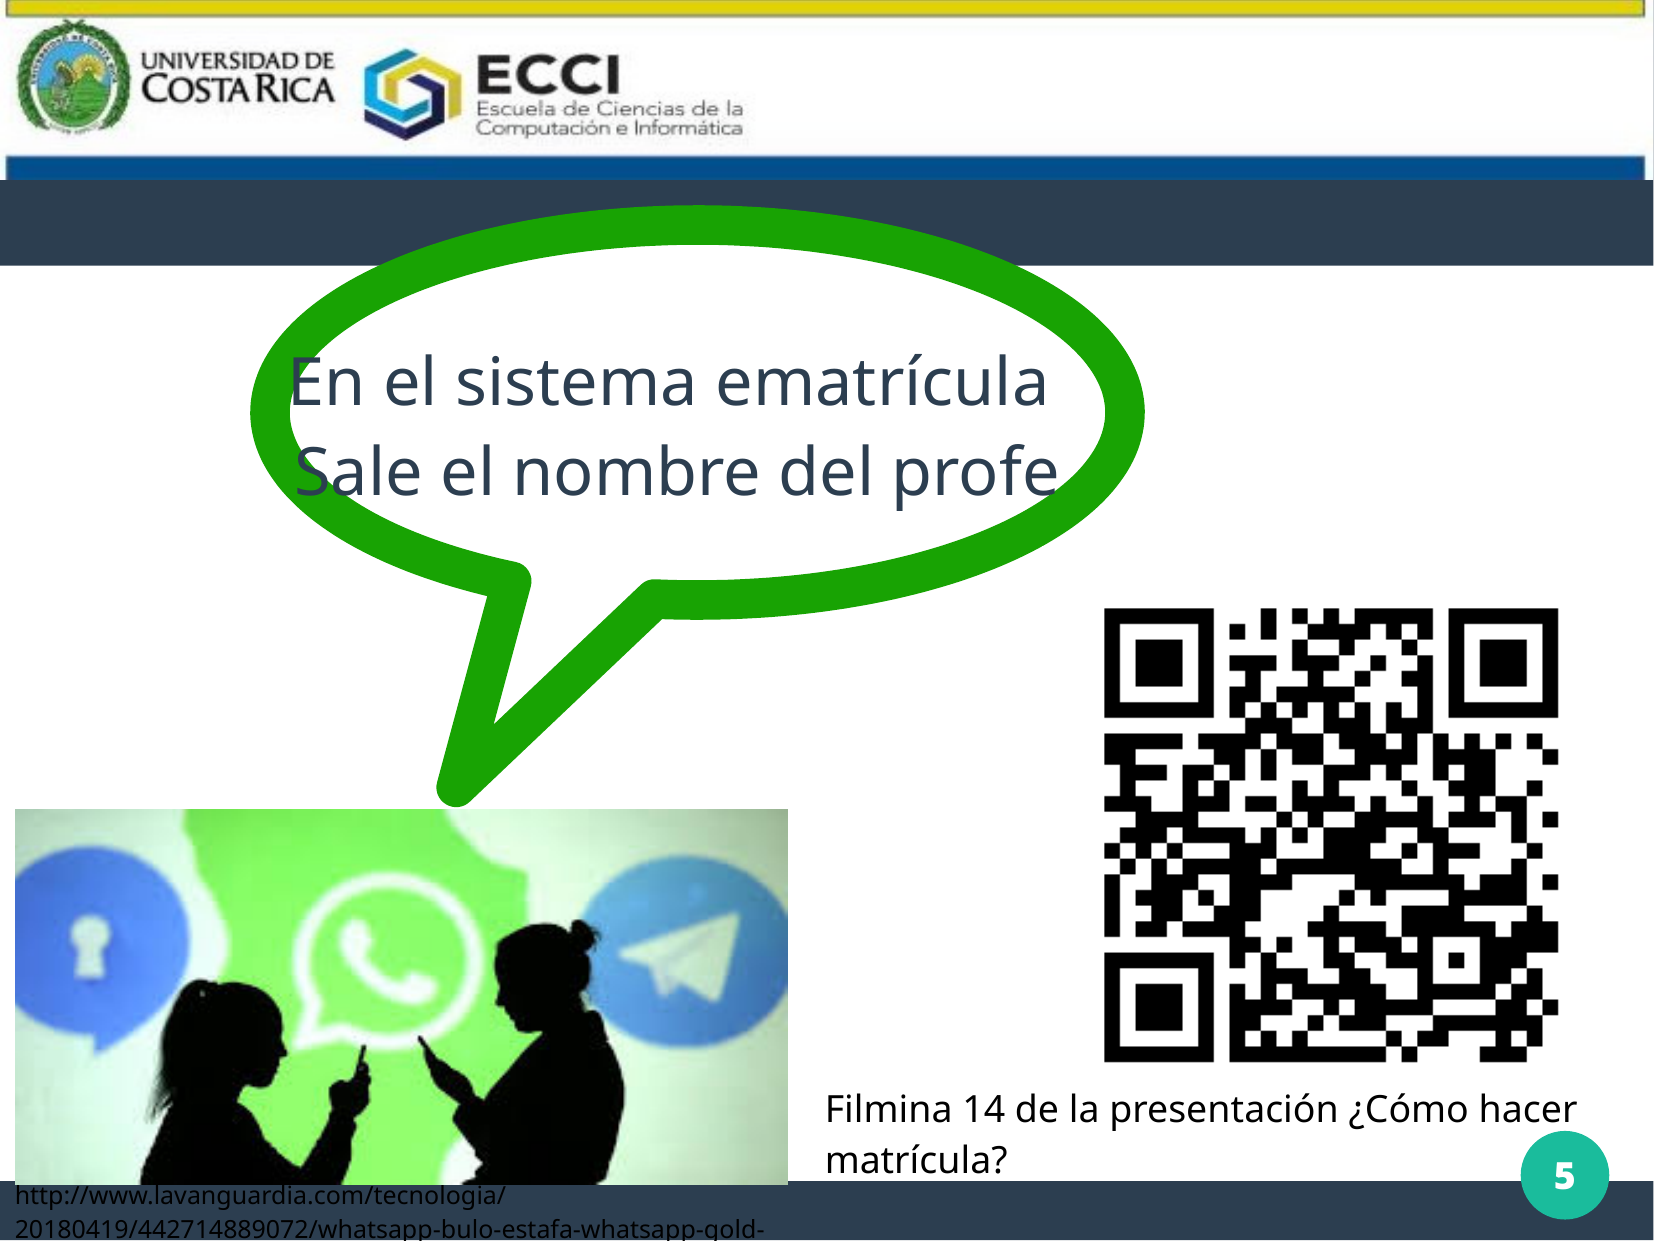

# En el sistema ematrícula
Sale el nombre del profe
Filmina 14 de la presentación ¿Cómo hacer matrícula?
5
http://www.lavanguardia.com/tecnologia/20180419/442714889072/whatsapp-bulo-estafa-whatsapp-gold-video-pirata.html